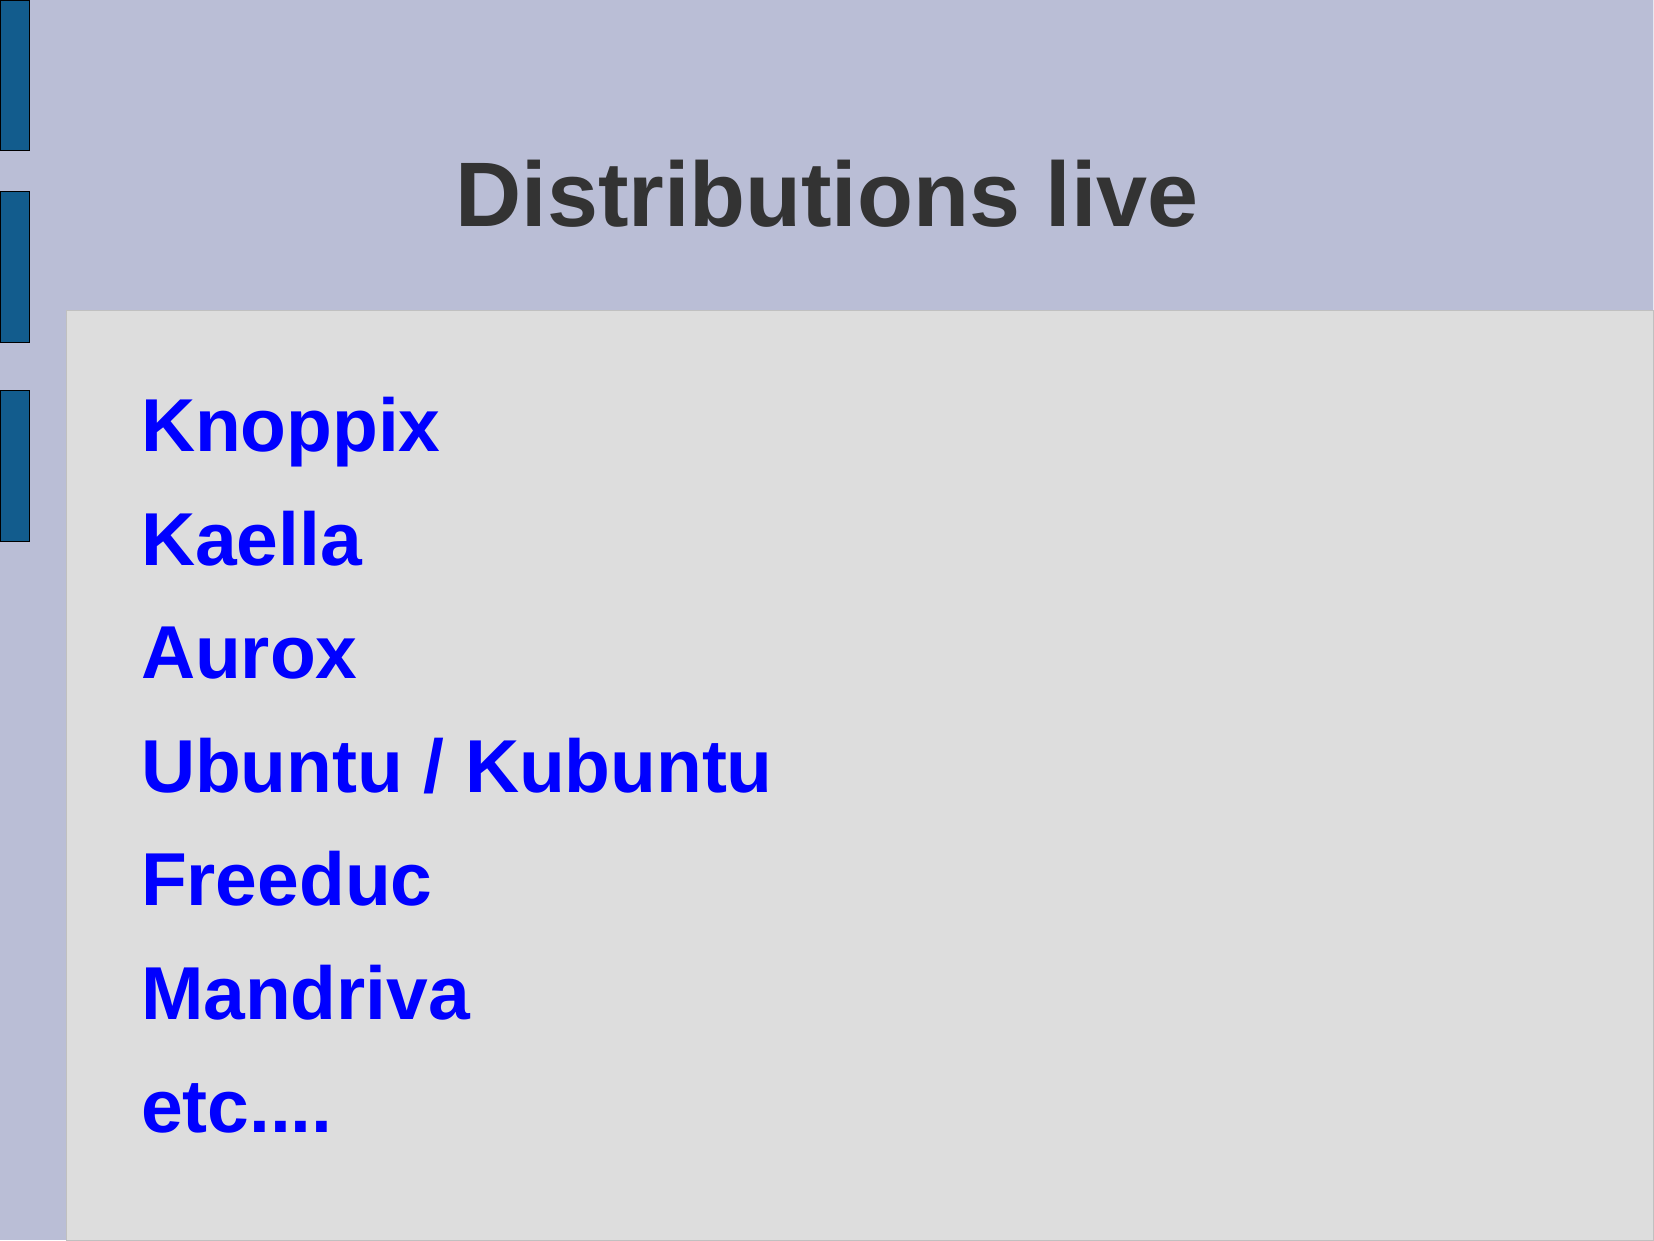

# Distributions live
Knoppix
Kaella
Aurox
Ubuntu / Kubuntu
Freeduc
Mandriva
etc....